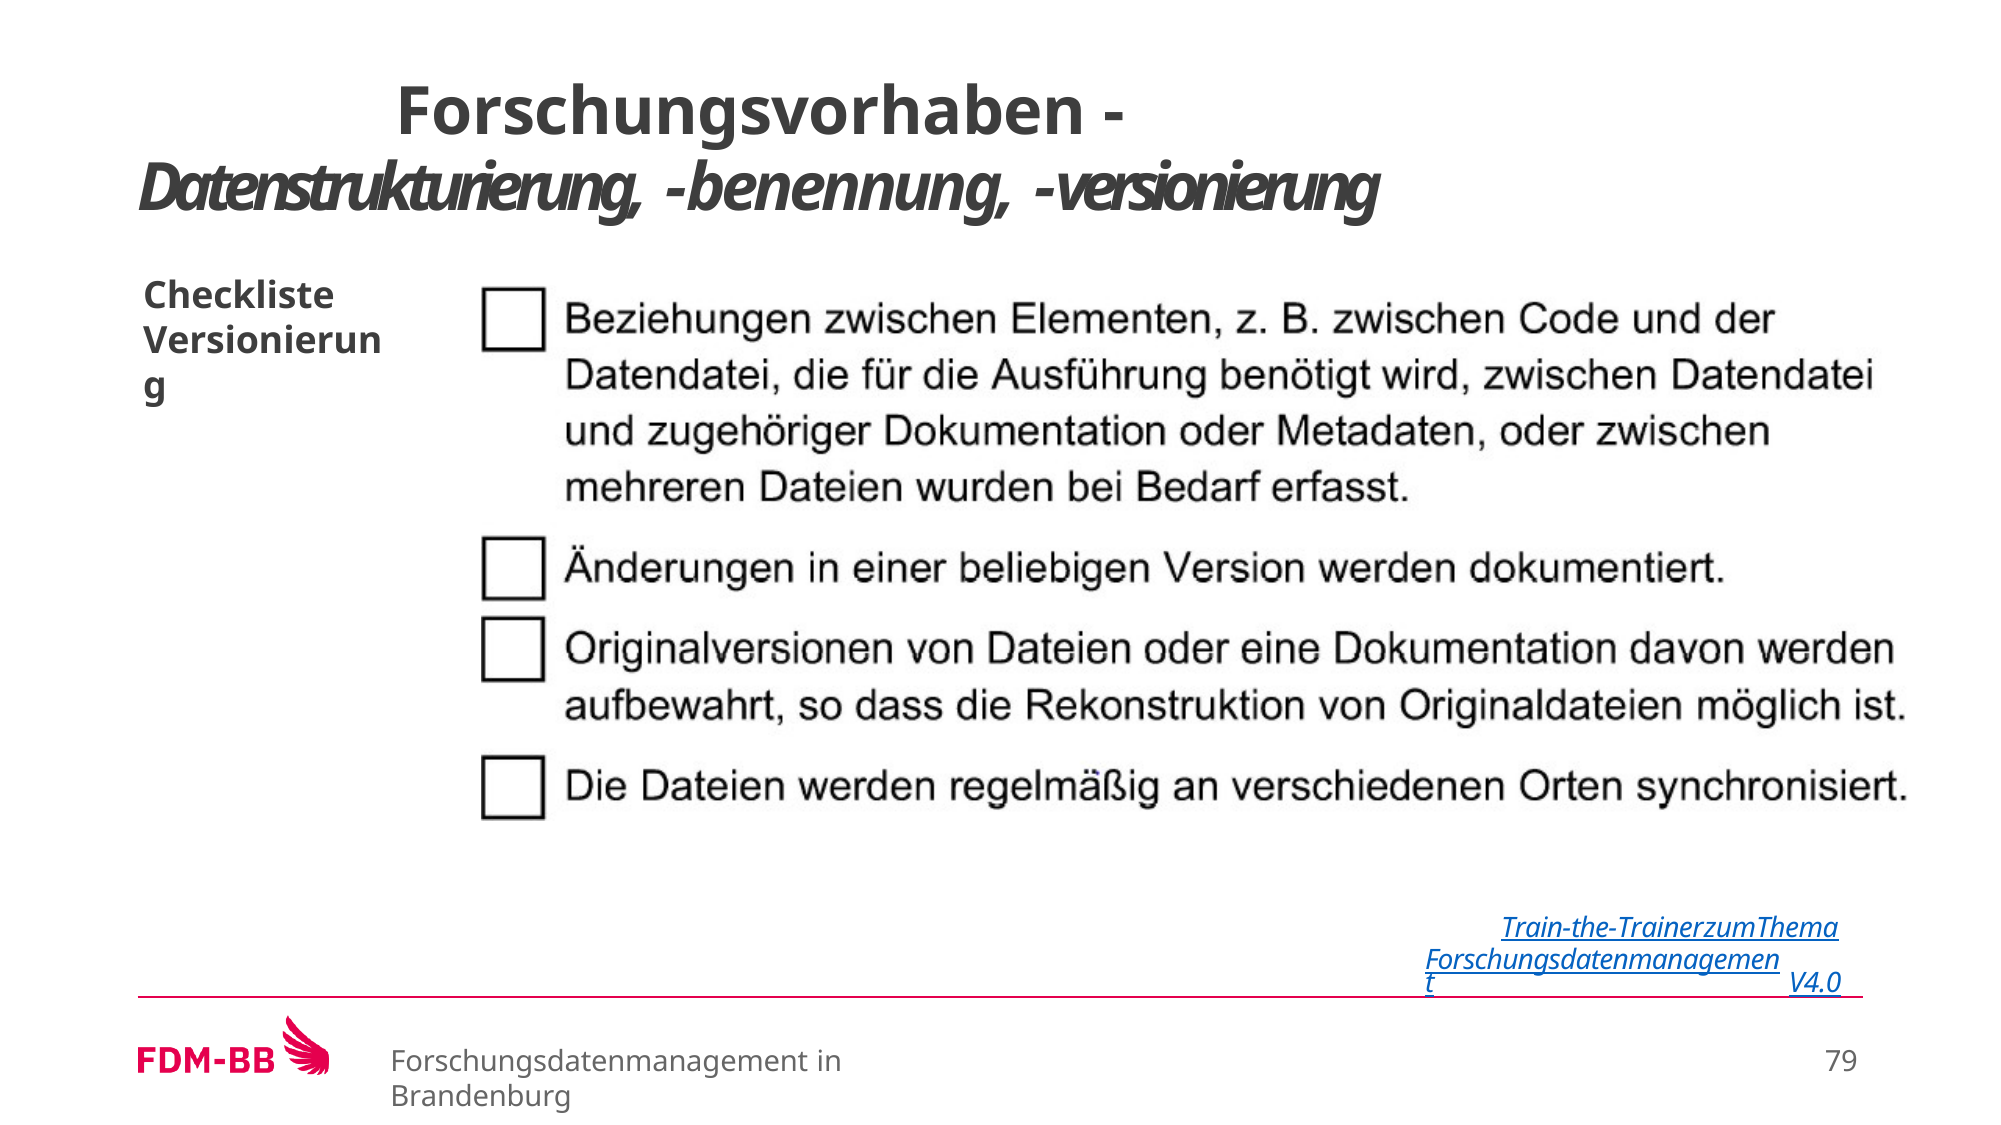

# Forschungsvorhaben -
Datenstrukturierung, -benennung, -versionierung
Checkliste
Versionierung
Train-the-TrainerzumThemaForschungsdatenmanagementV4.0
Forschungsdatenmanagement in Brandenburg
79